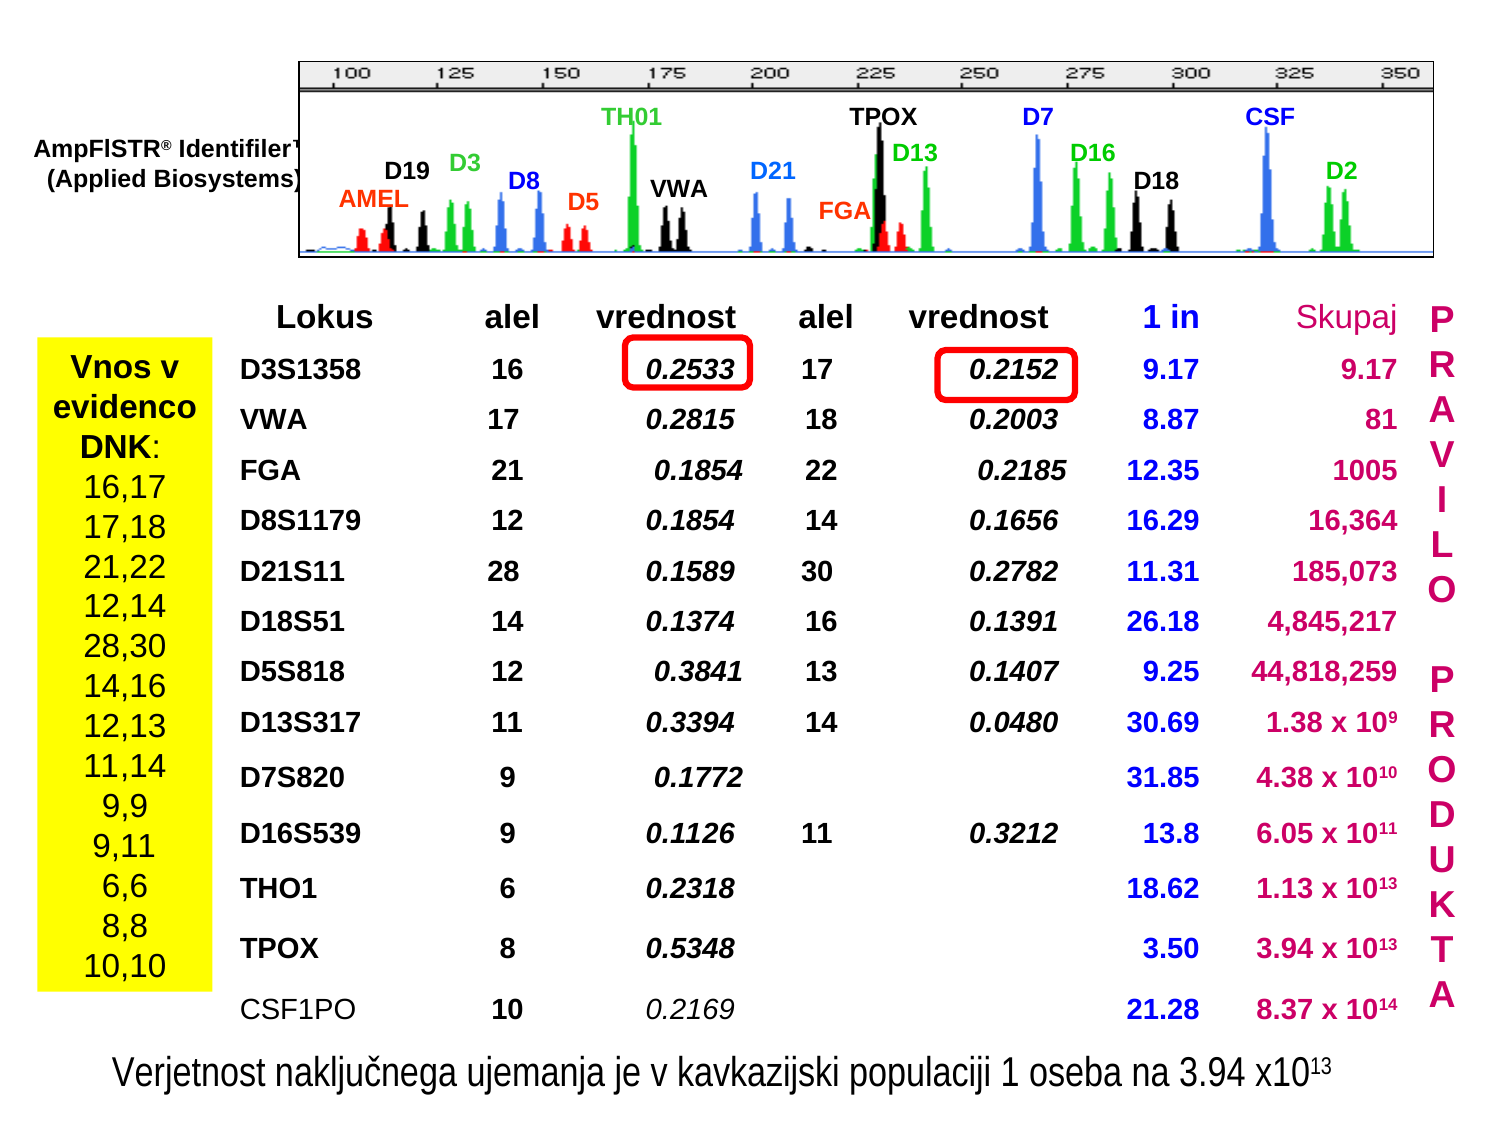

TH01
TPOX
D7
CSF
D13
D16
D3
D19
D21
D2
D8
D18
VWA
AMEL
D5
FGA
AmpFlSTR® Identifiler™ (Applied Biosystems)
| Lokus | alel | vrednost | alel | vrednost | 1 in | Skupaj |
| --- | --- | --- | --- | --- | --- | --- |
| D3S1358 | 16 | 0.2533 | 17 | 0.2152 | 9.17 | 9.17 |
| VWA | 17 | 0.2815 | 18 | 0.2003 | 8.87 | 81 |
| FGA | 21 | 0.1854 | 22 | 0.2185 | 12.35 | 1005 |
| D8S1179 | 12 | 0.1854 | 14 | 0.1656 | 16.29 | 16,364 |
| D21S11 | 28 | 0.1589 | 30 | 0.2782 | 11.31 | 185,073 |
| D18S51 | 14 | 0.1374 | 16 | 0.1391 | 26.18 | 4,845,217 |
| D5S818 | 12 | 0.3841 | 13 | 0.1407 | 9.25 | 44,818,259 |
| D13S317 | 11 | 0.3394 | 14 | 0.0480 | 30.69 | 1.38 x 109 |
| D7S820 | 9 | 0.1772 | | | 31.85 | 4.38 x 1010 |
| D16S539 | 9 | 0.1126 | 11 | 0.3212 | 13.8 | 6.05 x 1011 |
| THO1 | 6 | 0.2318 | | | 18.62 | 1.13 x 1013 |
| TPOX | 8 | 0.5348 | | | 3.50 | 3.94 x 1013 |
| CSF1PO | 10 | 0.2169 | | | 21.28 | 8.37 x 1014 |
P
R
A
V
I
L
O
P
R
O
D
U
K
T
A
Vnos v evidenco DNK:
16,17
17,18
21,22
12,14
28,30
14,16
12,13
11,14
9,9
9,11
6,6
8,8
10,10
FKKT 2011
Verjetnost naključnega ujemanja je v kavkazijski populaciji 1 oseba na 3.94 x1013